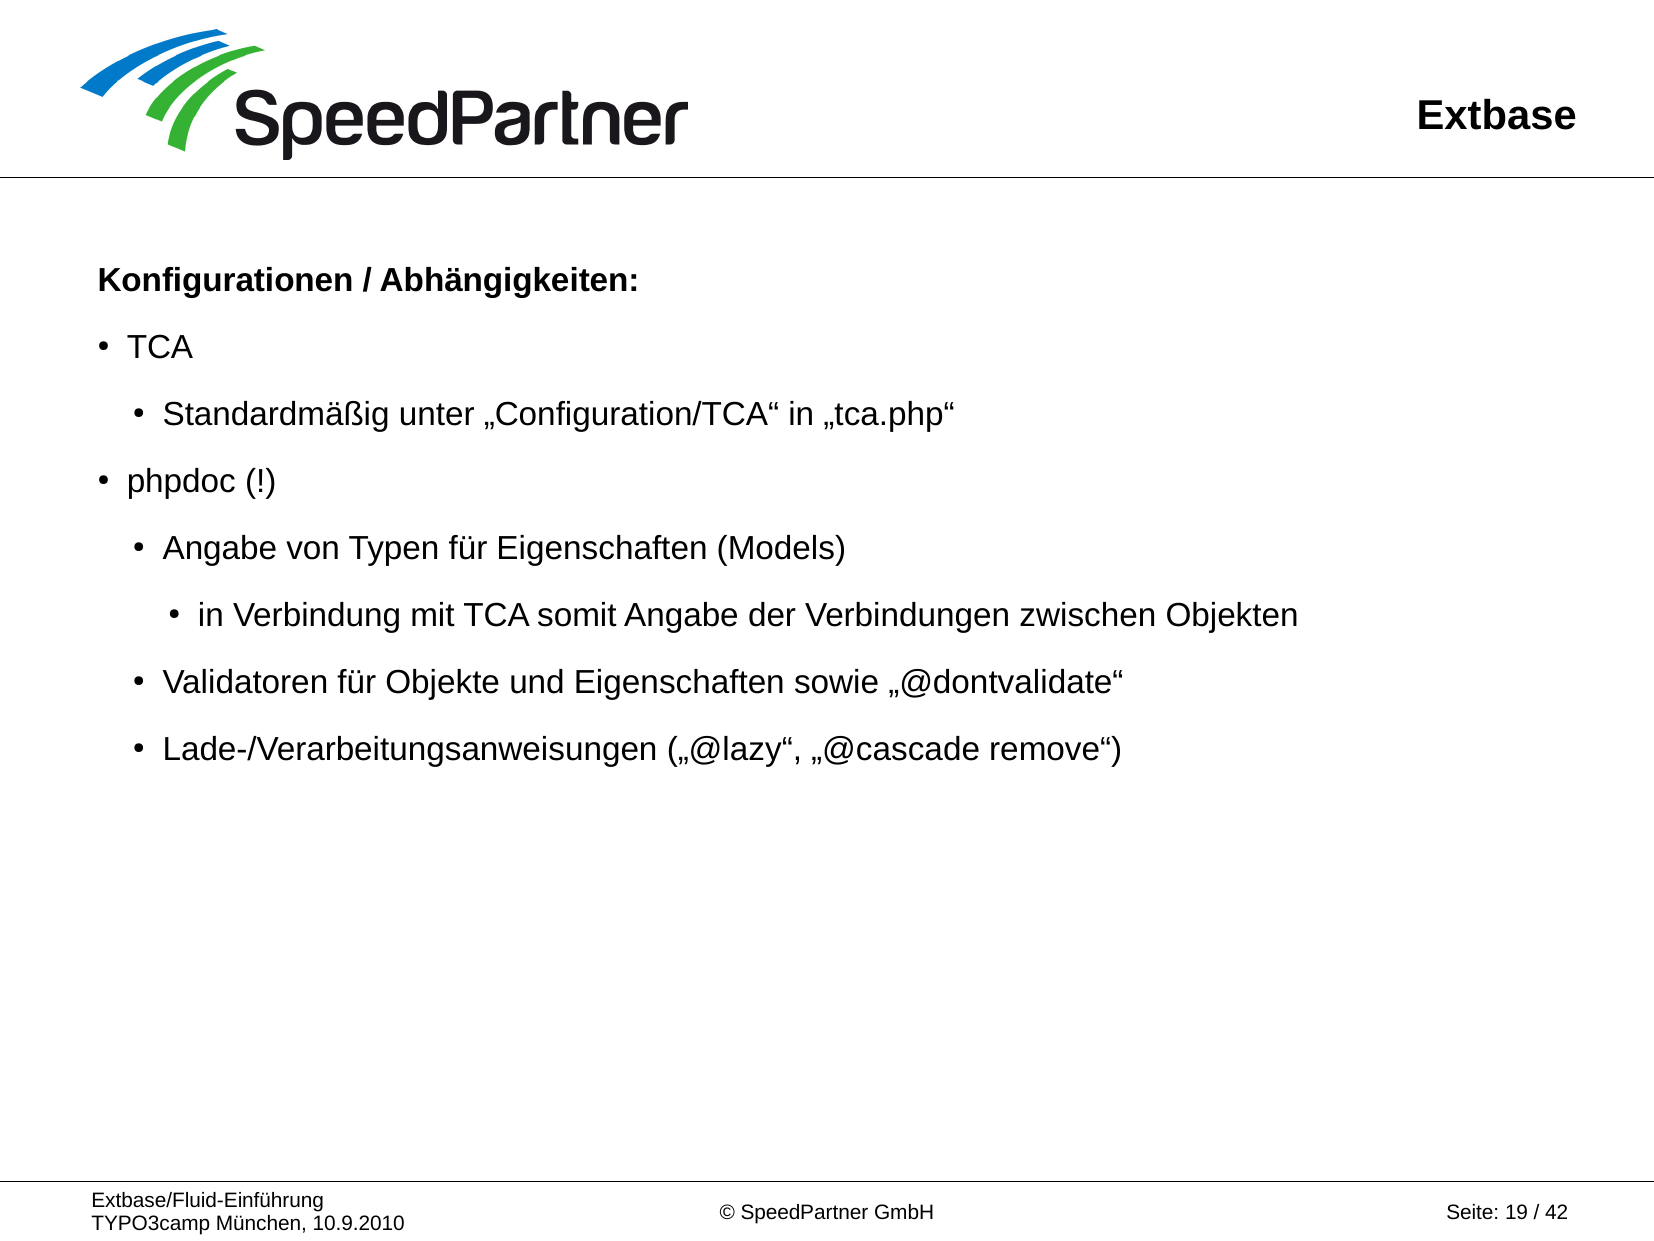

# Extbase
Konfigurationen / Abhängigkeiten:
TCA
Standardmäßig unter „Configuration/TCA“ in „tca.php“
phpdoc (!)
Angabe von Typen für Eigenschaften (Models)
in Verbindung mit TCA somit Angabe der Verbindungen zwischen Objekten
Validatoren für Objekte und Eigenschaften sowie „@dontvalidate“
Lade-/Verarbeitungsanweisungen („@lazy“, „@cascade remove“)